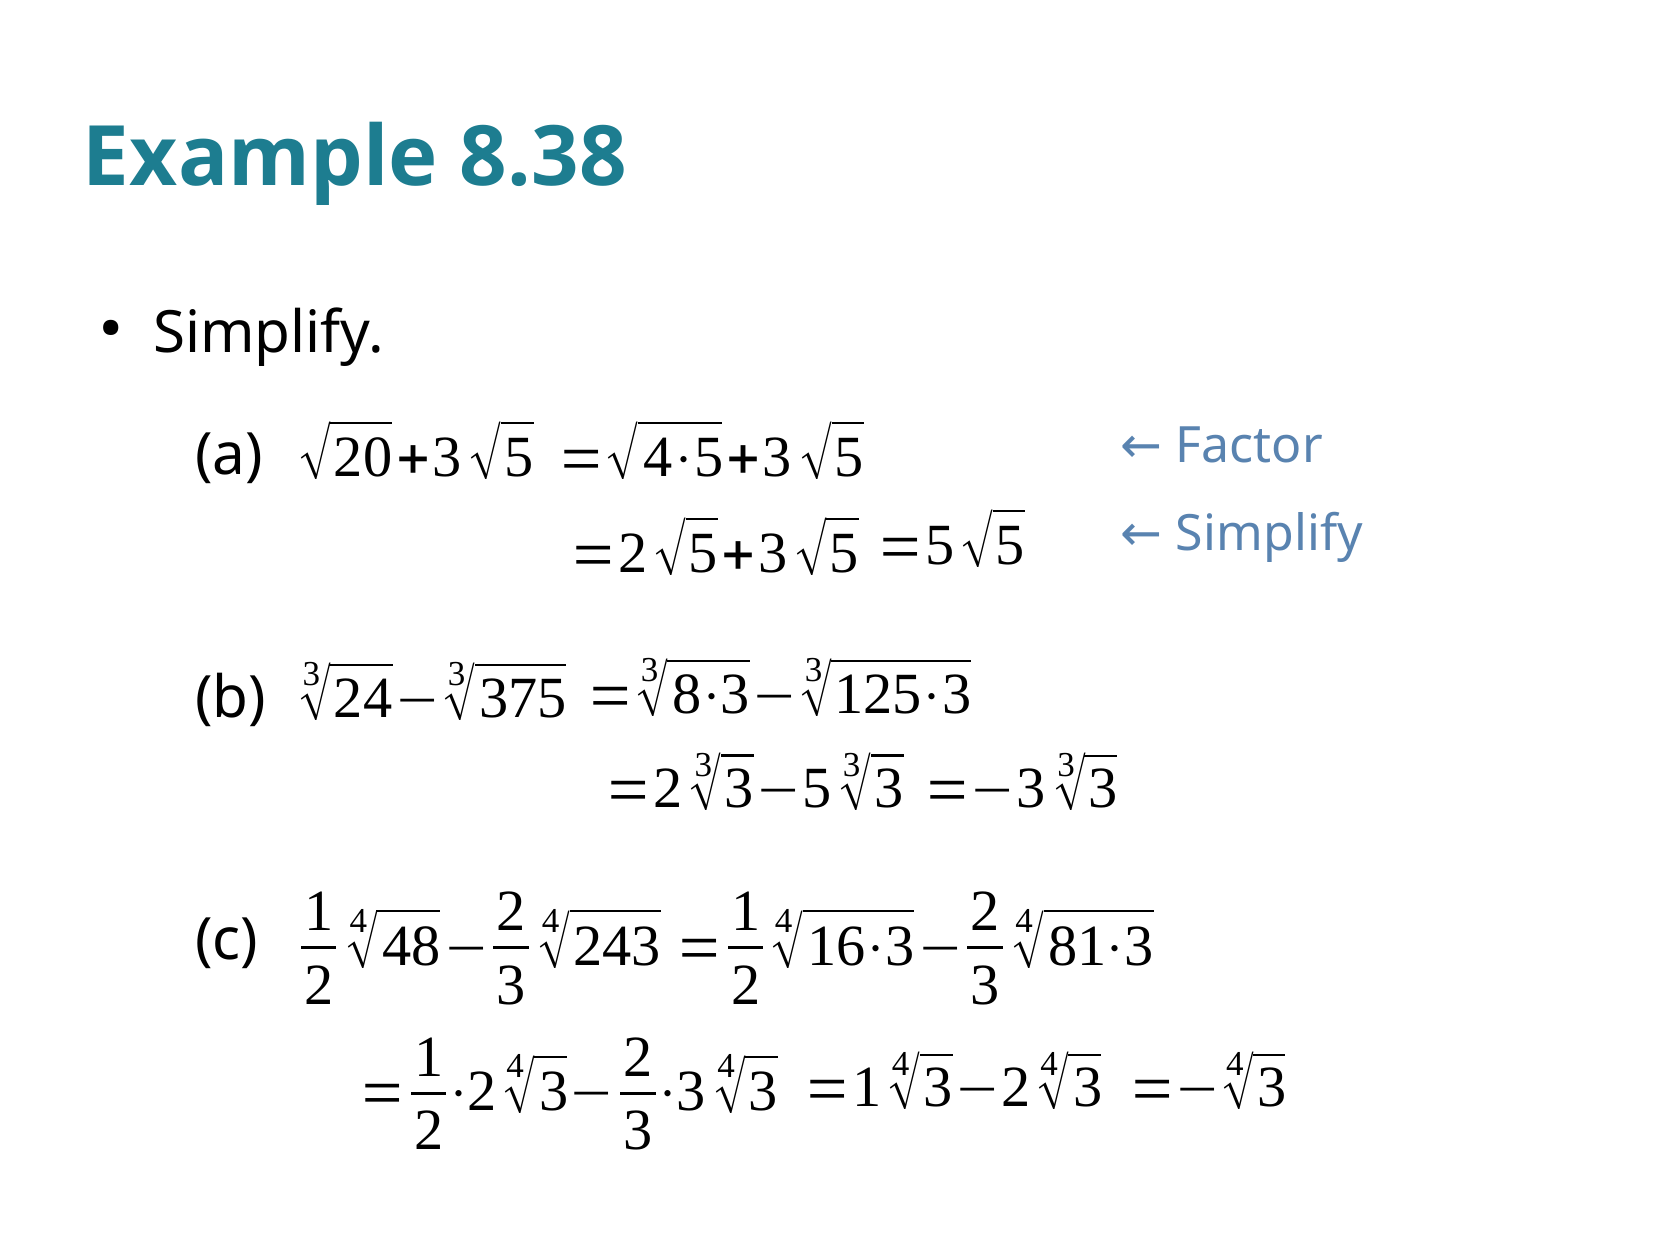

# Example 8.38
Simplify.
← Factor
(a)
← Simplify
(b)
(c)